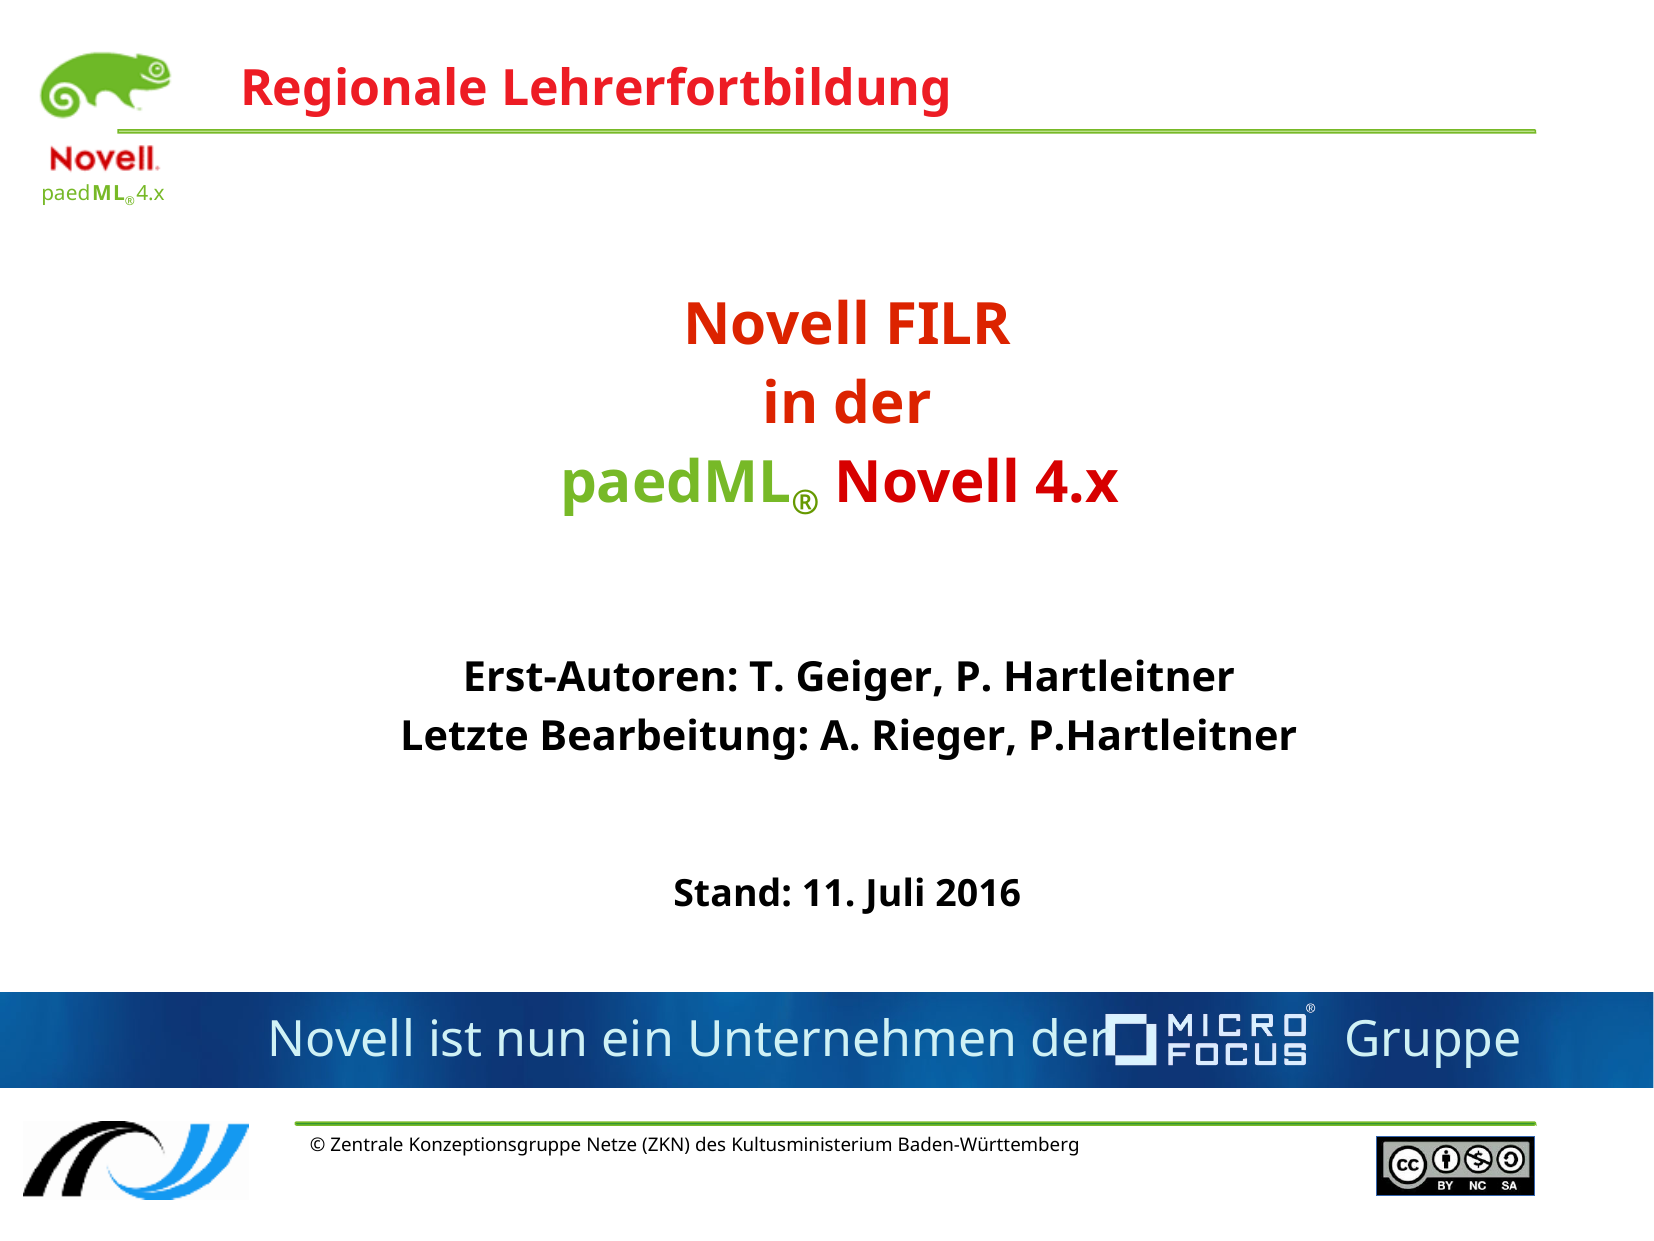

Regionale Lehrerfortbildung
# Novell FILR in der paedML® Novell 4.x
Erst-Autoren: T. Geiger, P. Hartleitner
Letzte Bearbeitung: A. Rieger, P.Hartleitner
Stand: 11. Juli 2016
Novell ist nun ein Unternehmen der Gruppe
© Zentrale Konzeptionsgruppe Netze (ZKN) des Kultusministerium Baden-Württemberg